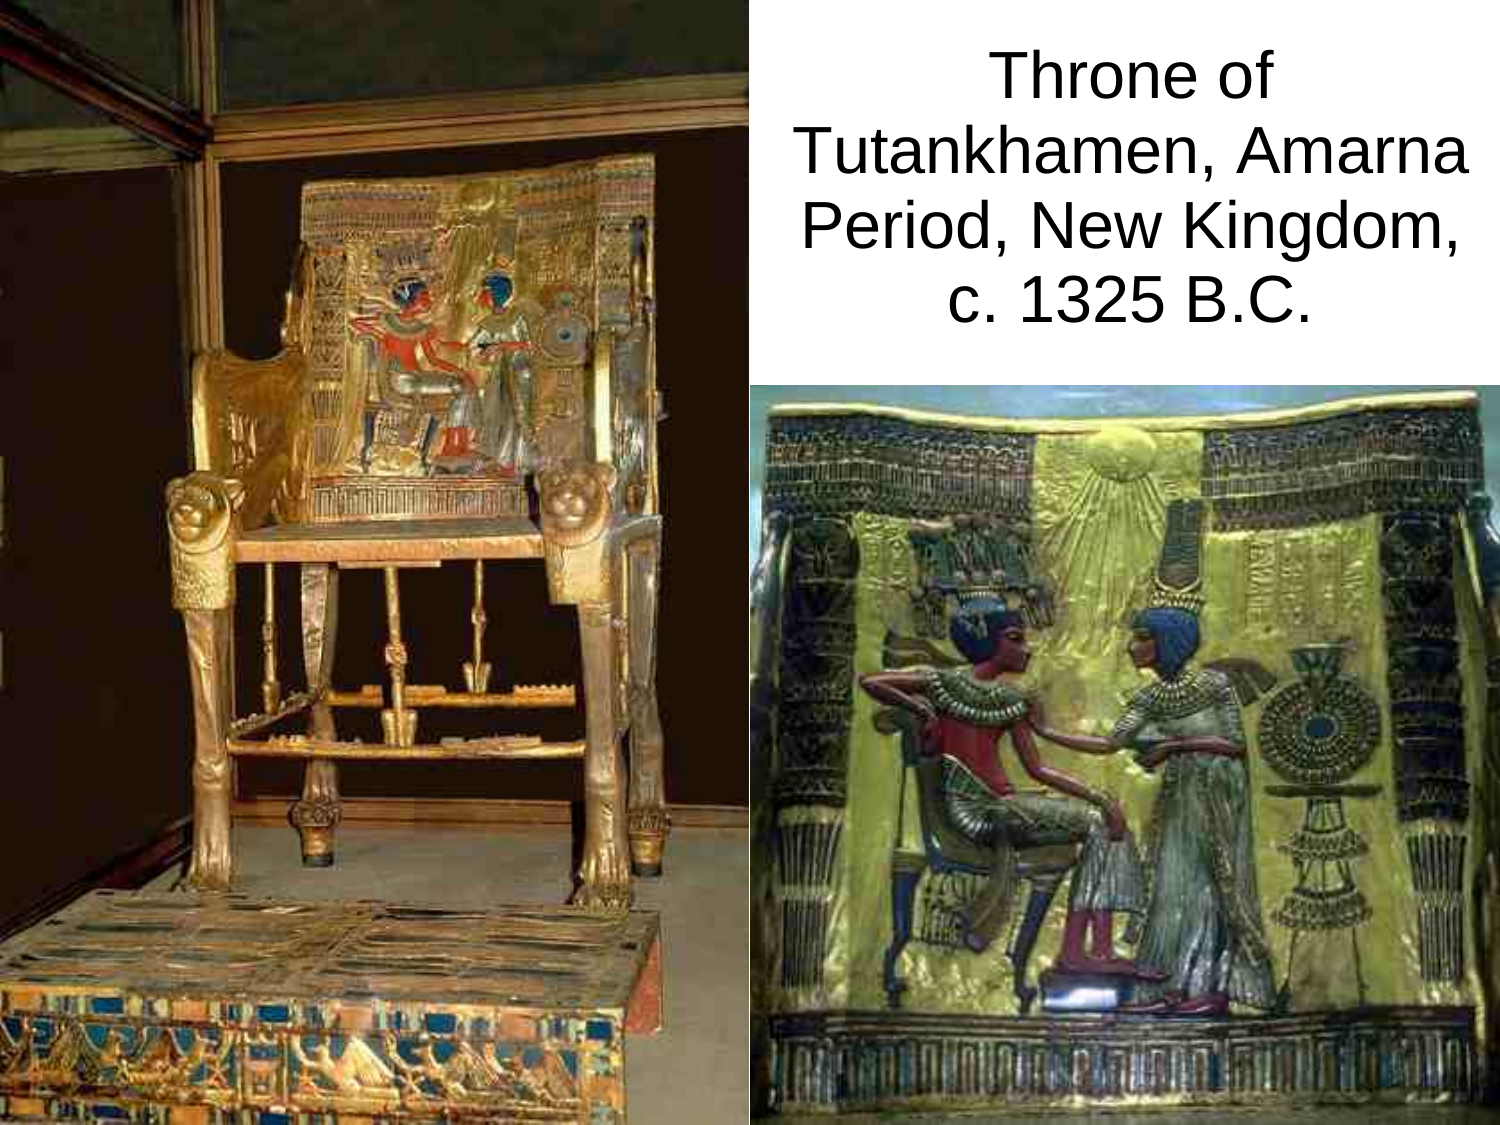

# Throne of Tutankhamen, Amarna Period, New Kingdom, c. 1325 B.C.